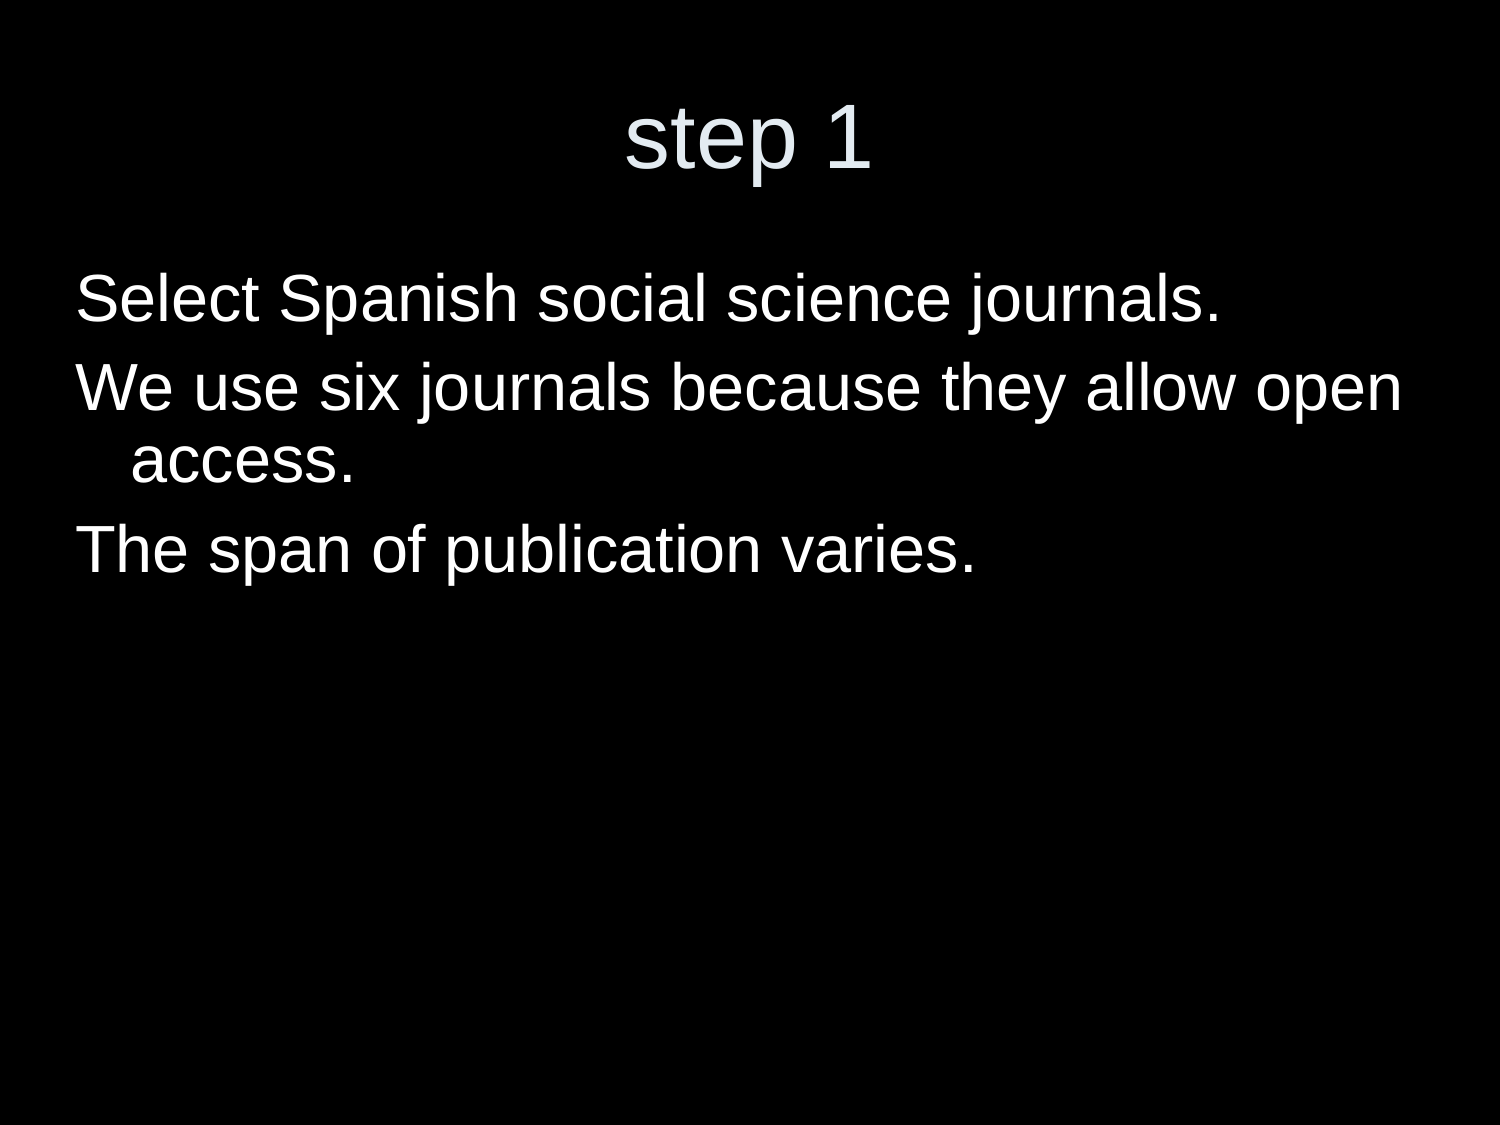

# step 1
Select Spanish social science journals.
We use six journals because they allow open access.
The span of publication varies.